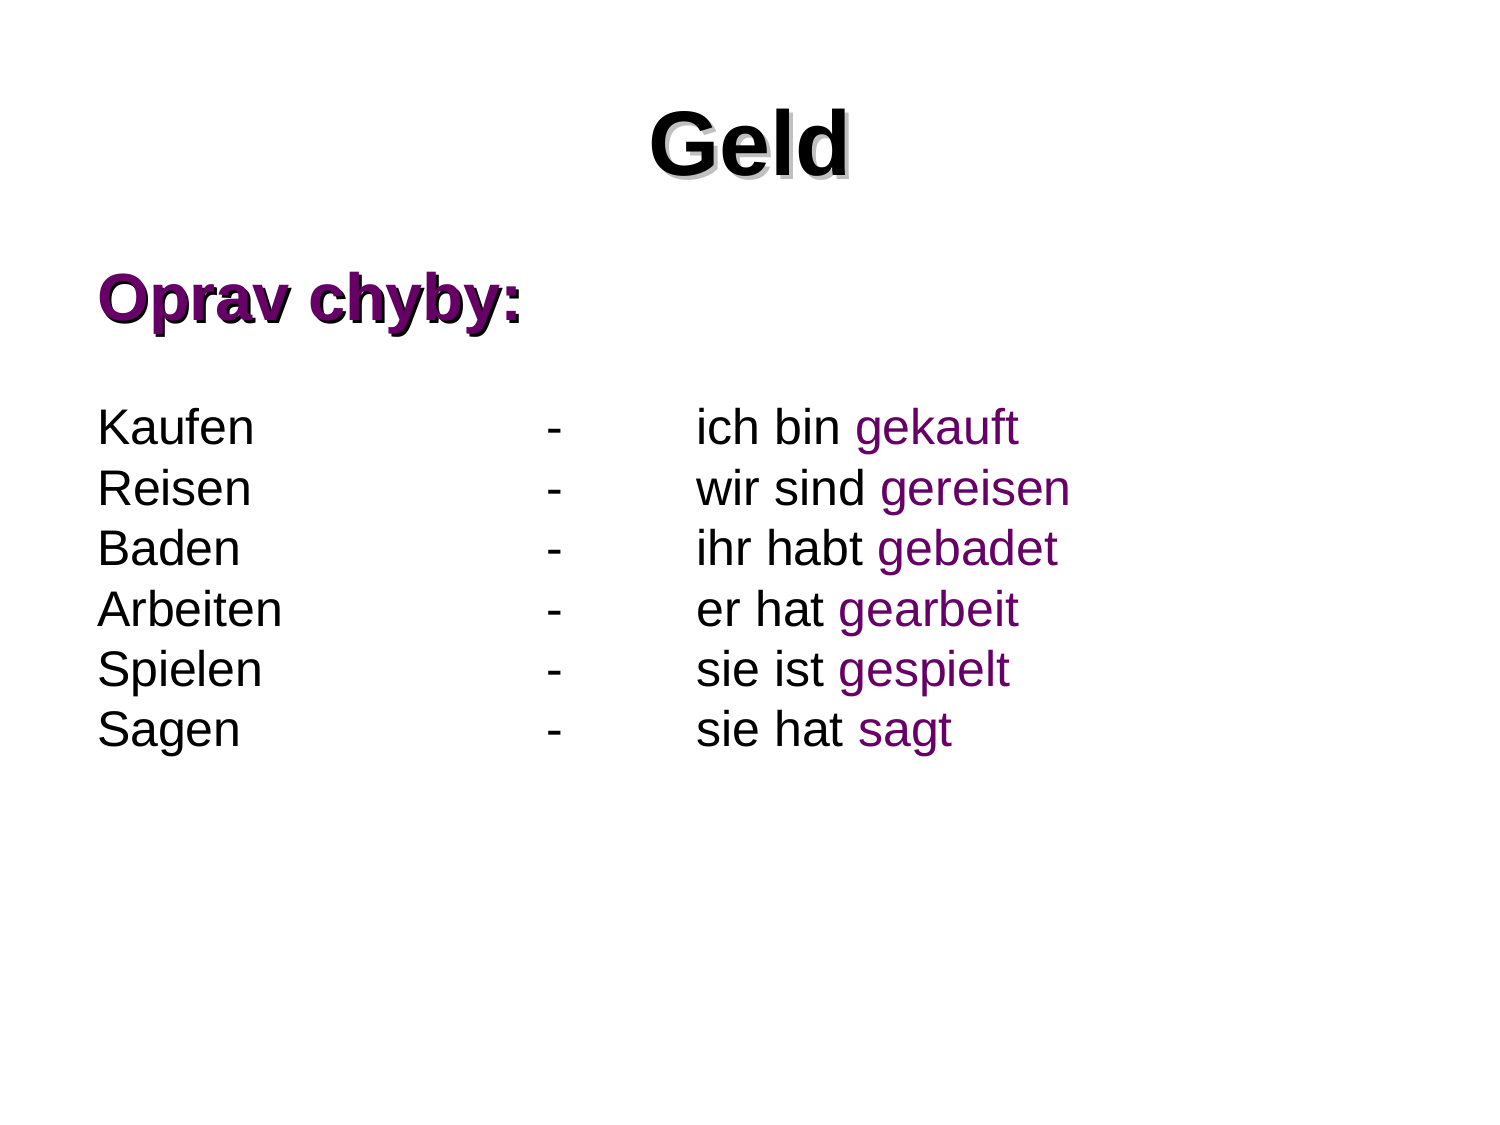

# Geld
Oprav chyby:
Kaufen		-	ich bin gekauft
Reisen		- 	wir sind gereisen
Baden 		-	ihr habt gebadet
Arbeiten 		-	er hat gearbeit
Spielen 		-	sie ist gespielt
Sagen 		-	sie hat sagt